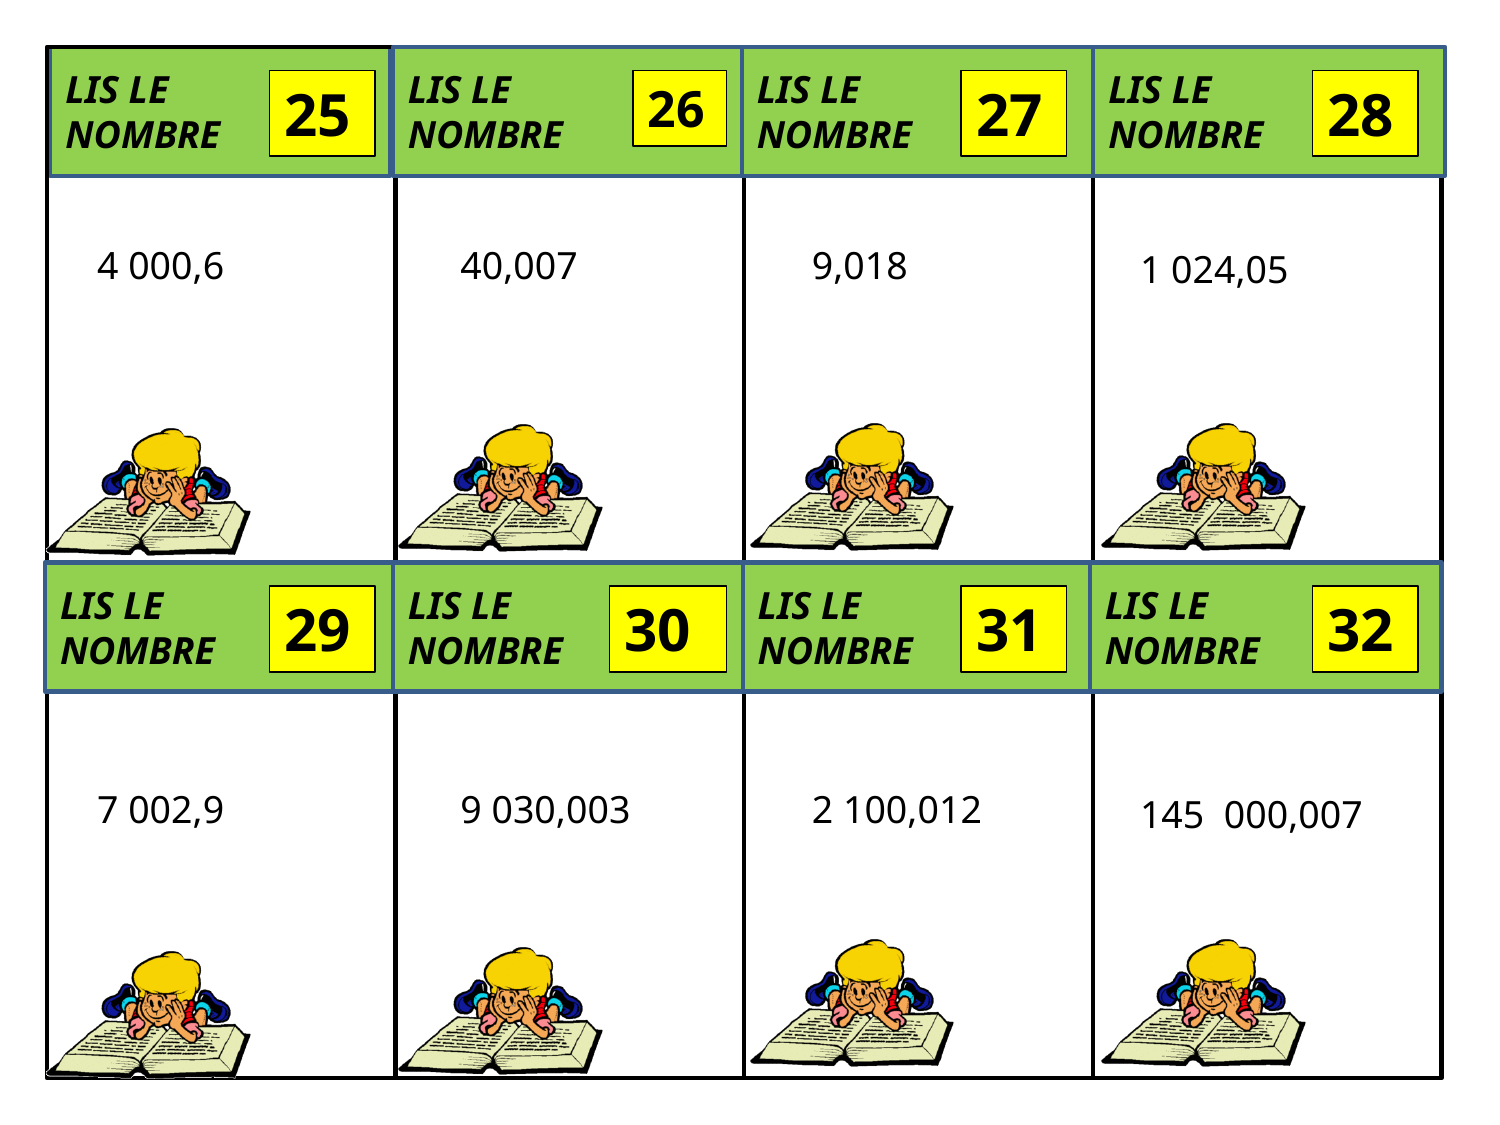

LIS LE
NOMBRE
LIS LE
NOMBRE
LIS LE
NOMBRE
LIS LE
NOMBRE
25
26
27
28
29
30
31
32
4 000,6
40,007
9,018
1 024,05
7 002,9
9 030,003
2 100,012
145 000,007
LIS LE
NOMBRE
LIS LE
NOMBRE
LIS LE
NOMBRE
LIS LE
NOMBRE